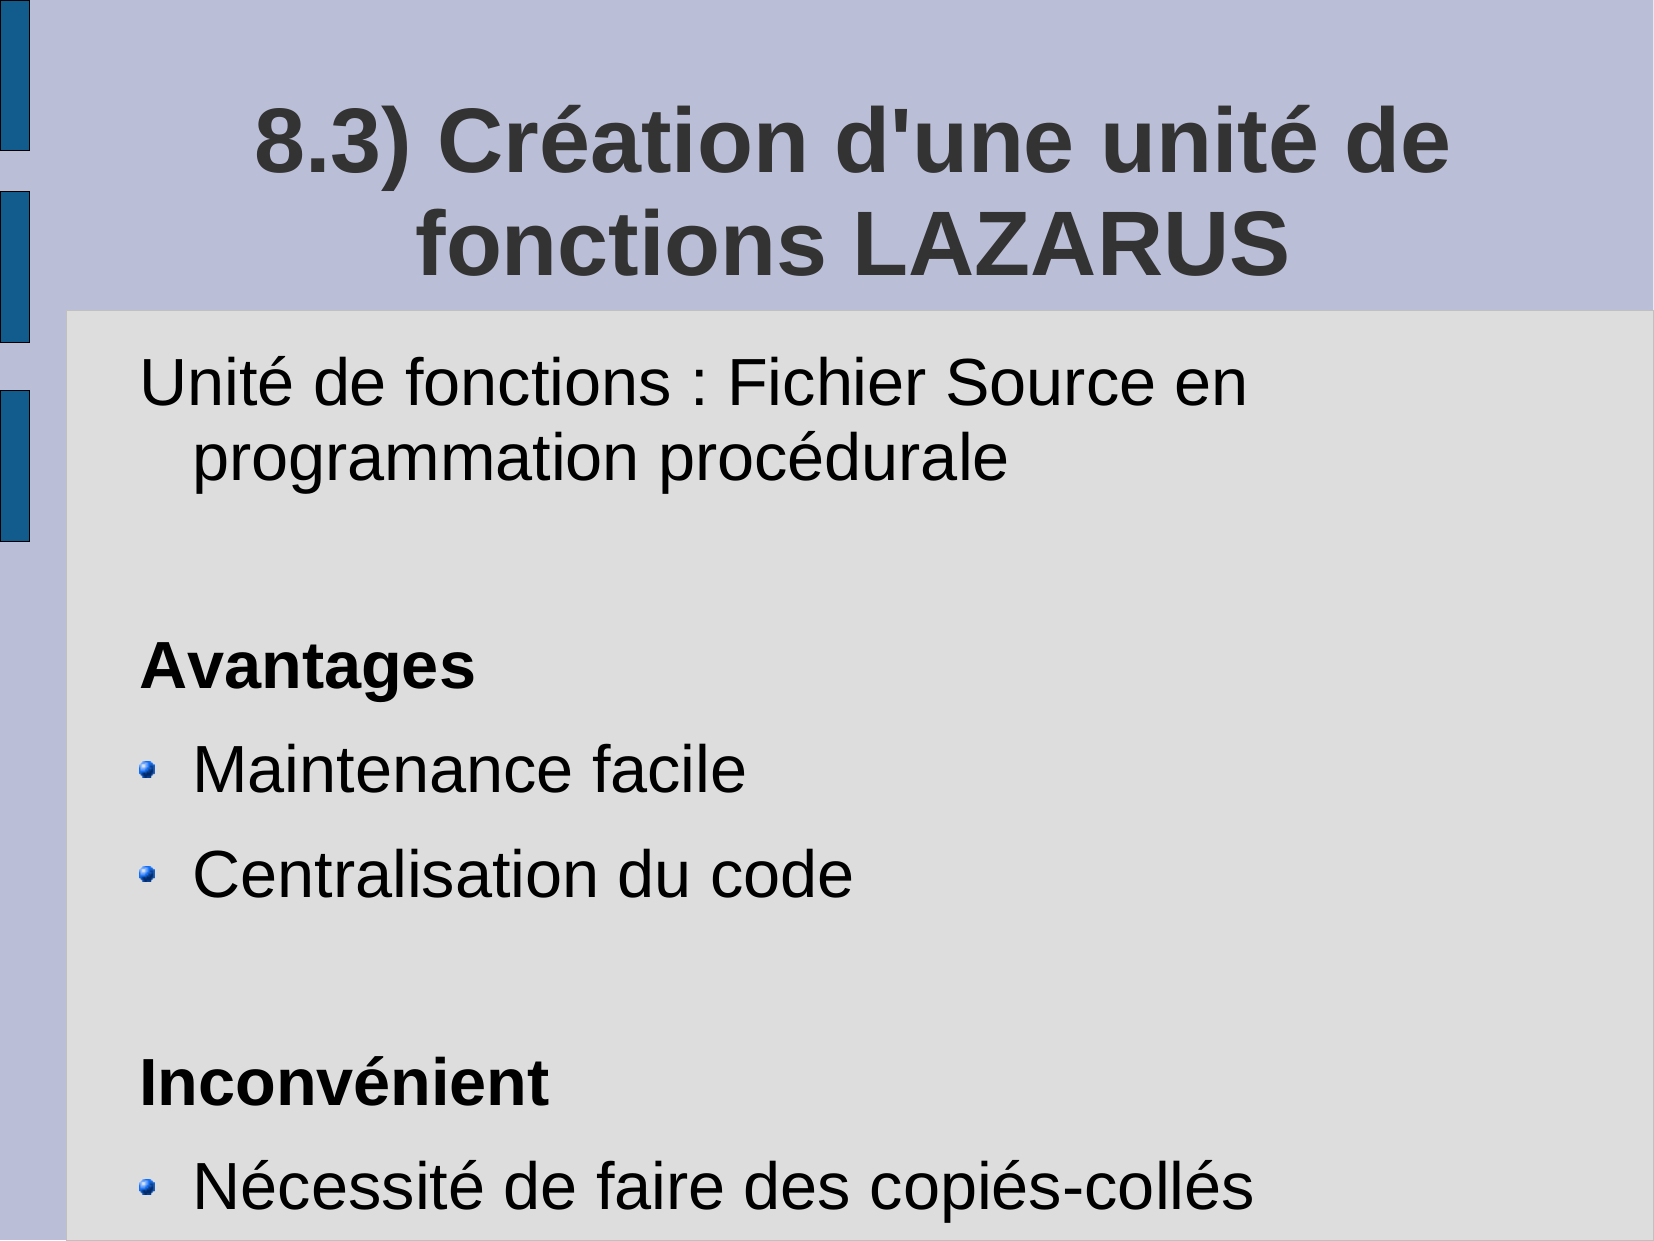

# 8.3) Création d'une unité de fonctions LAZARUS
Unité de fonctions : Fichier Source en programmation procédurale
Avantages
Maintenance facile
Centralisation du code
Inconvénient
Nécessité de faire des copiés-collés